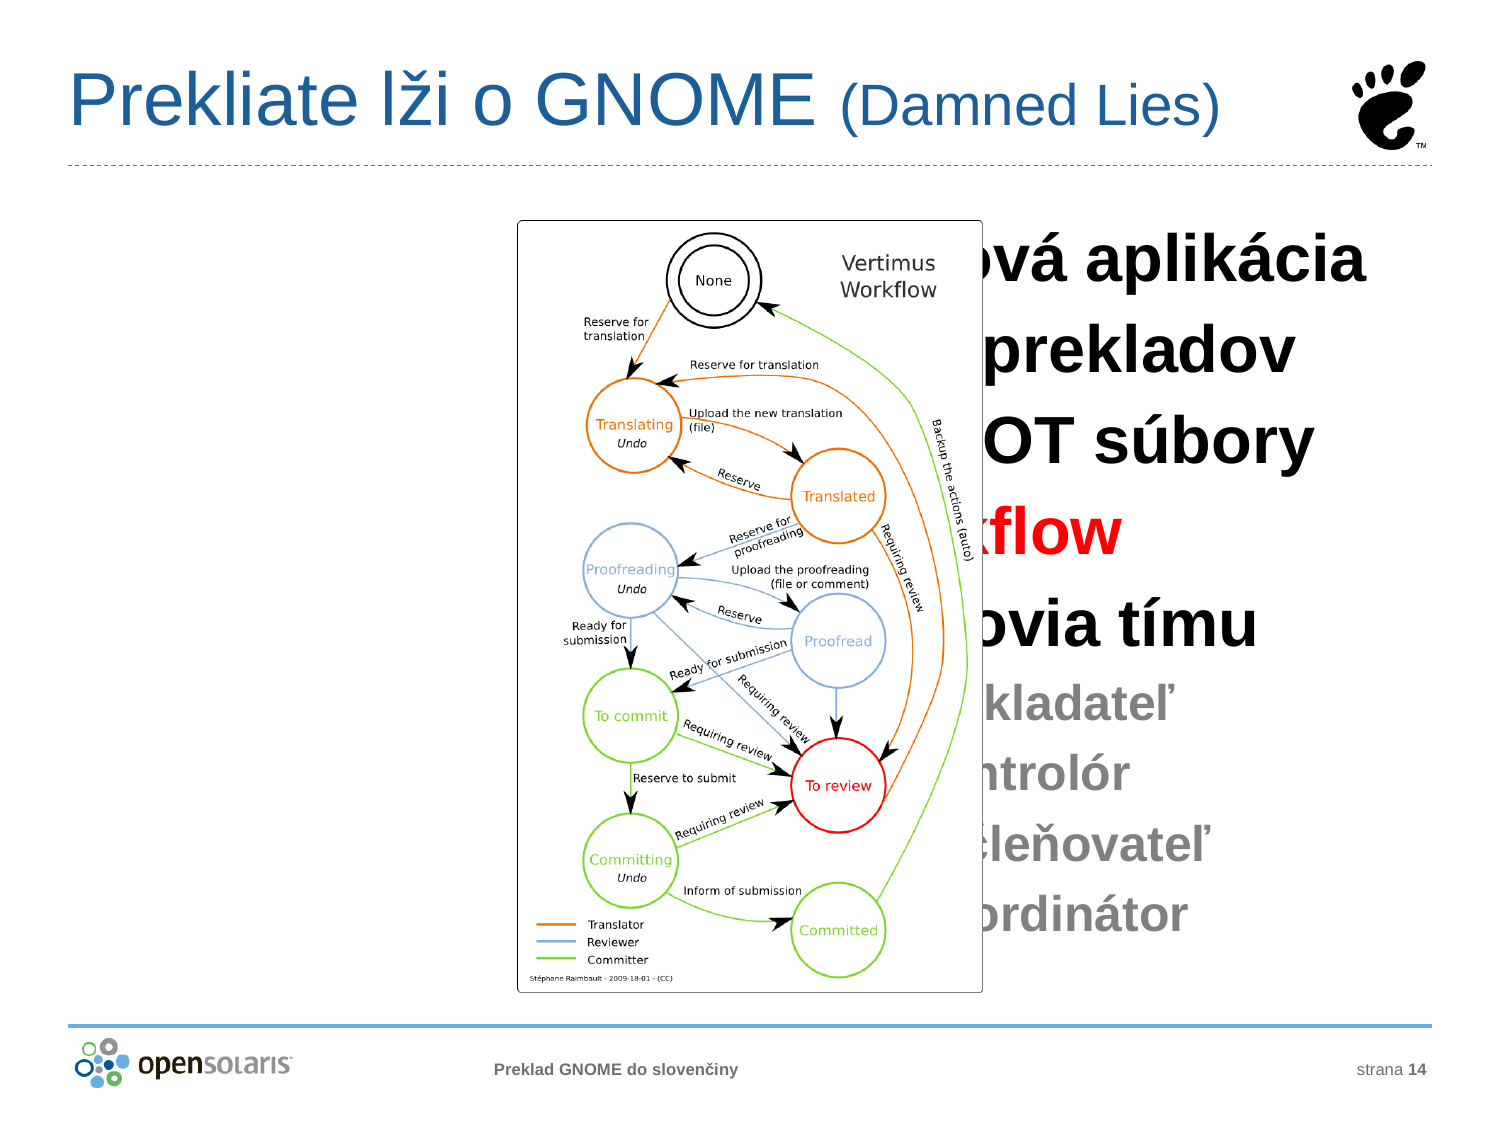

# Prekliate lži o GNOME (Damned Lies)
webová aplikácia
Stav prekladov
PO/POT súbory
Workflow
Členovia tímu
Prekladateľ
Kontrolór
Začleňovateľ
Koordinátor
14